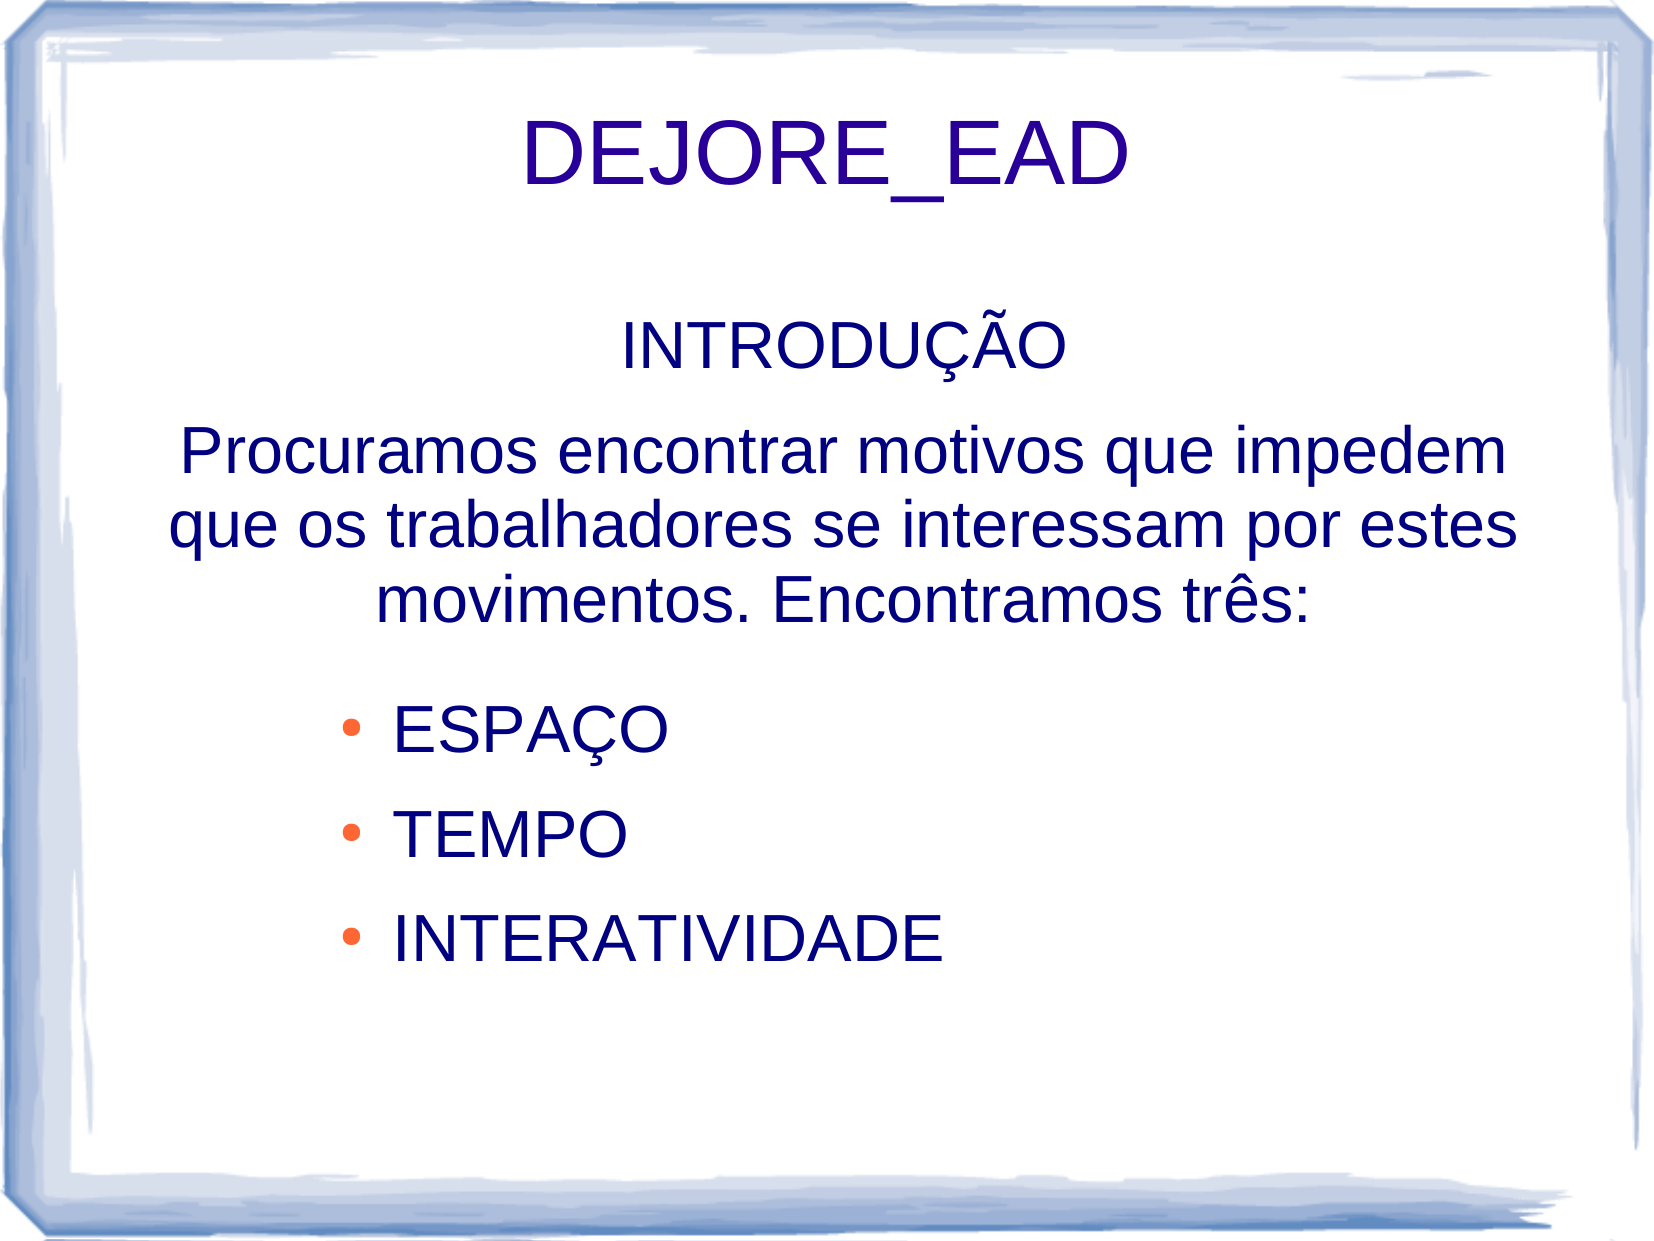

# DEJORE_EAD
INTRODUÇÃO
Procuramos encontrar motivos que impedem que os trabalhadores se interessam por estes movimentos. Encontramos três:
ESPAÇO
TEMPO
INTERATIVIDADE